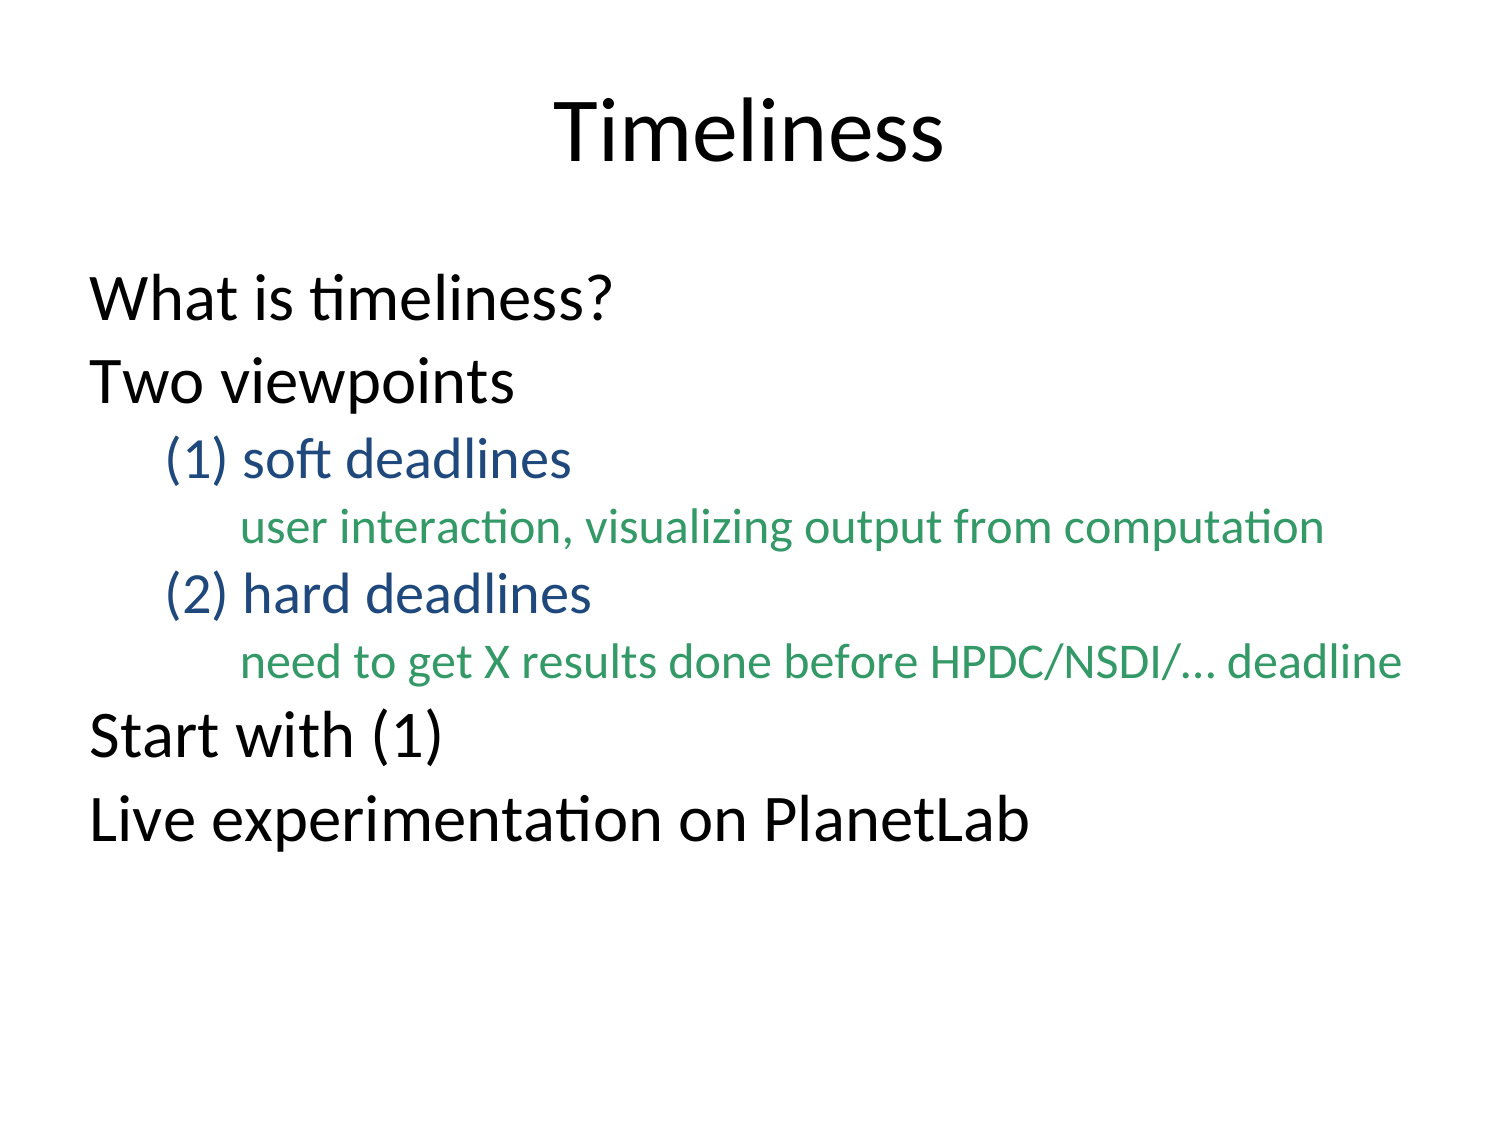

# Timeliness
What is timeliness?
Two viewpoints
(1) soft deadlines
user interaction, visualizing output from computation
(2) hard deadlines
need to get X results done before HPDC/NSDI/… deadline
Start with (1)
Live experimentation on PlanetLab